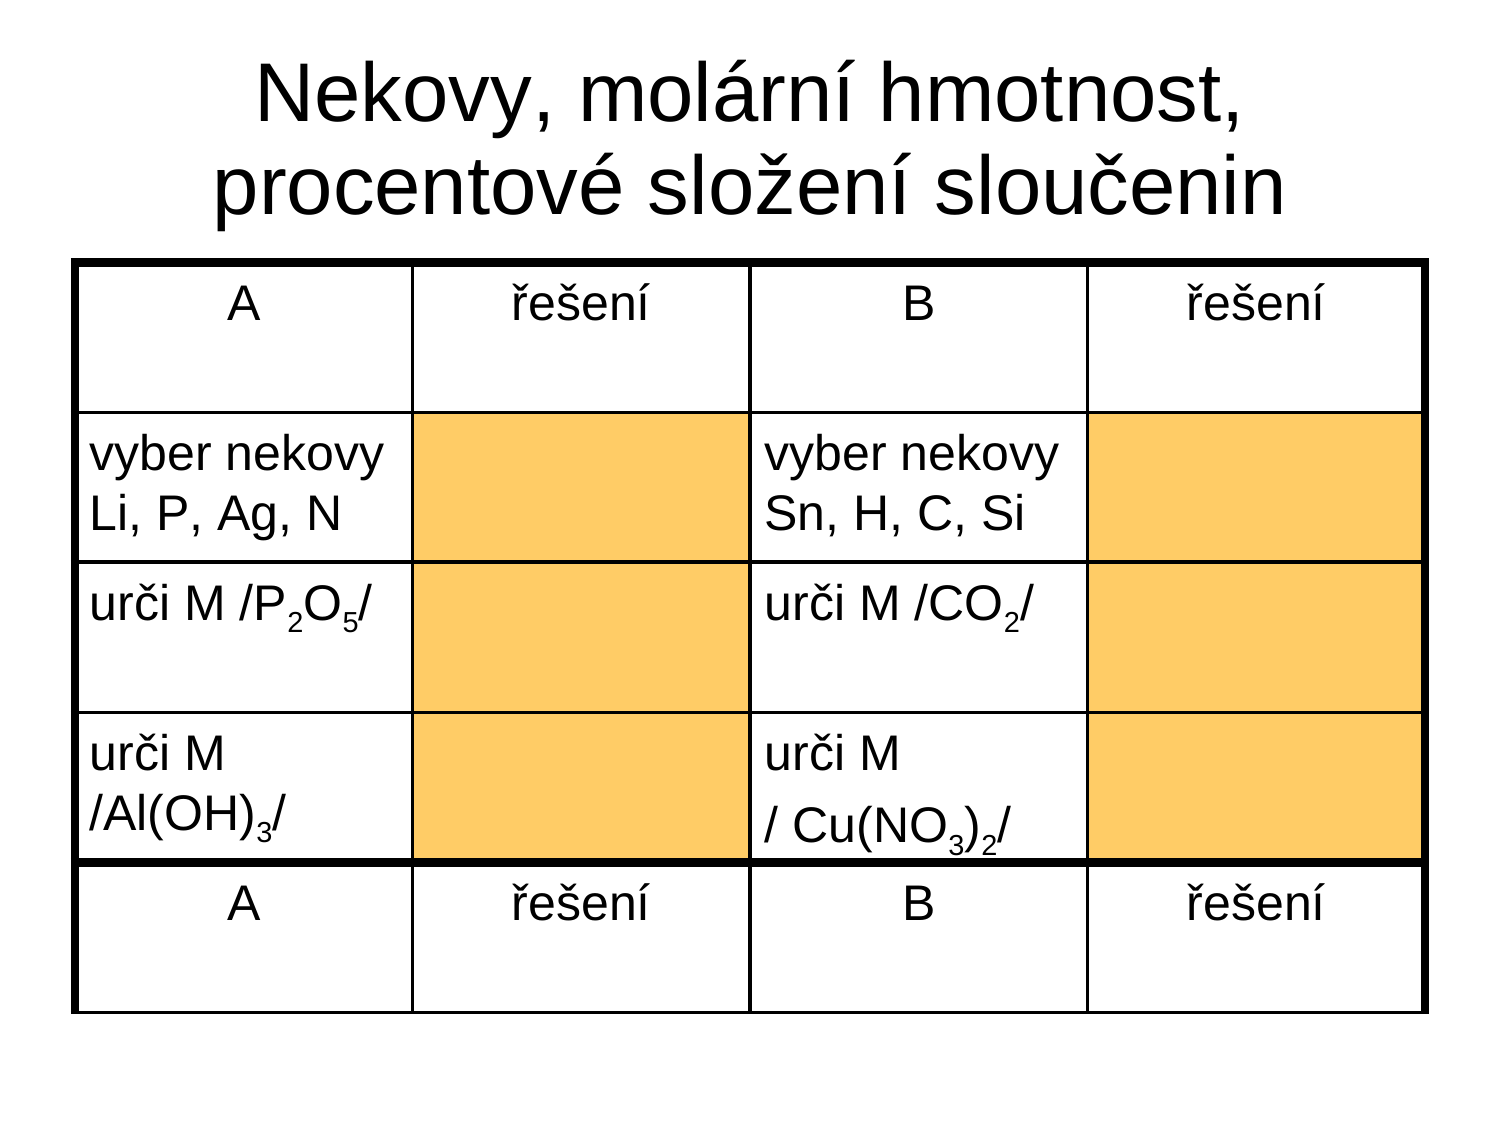

# Nekovy, molární hmotnost, procentové složení sloučenin
| A | řešení | B | řešení |
| --- | --- | --- | --- |
| vyber nekovy Li, P, Ag, N | P, N | vyber nekovy Sn, H, C, Si | H, C, Si |
| urči M /P2O5/ | 142 g/mol | urči M /CO2/ | 44 g/mol |
| urči M /Al(OH)3/ | 78 g/mol | urči M / Cu(NO3)2/ | 188 g/mol |
| A | řešení | B | řešení |